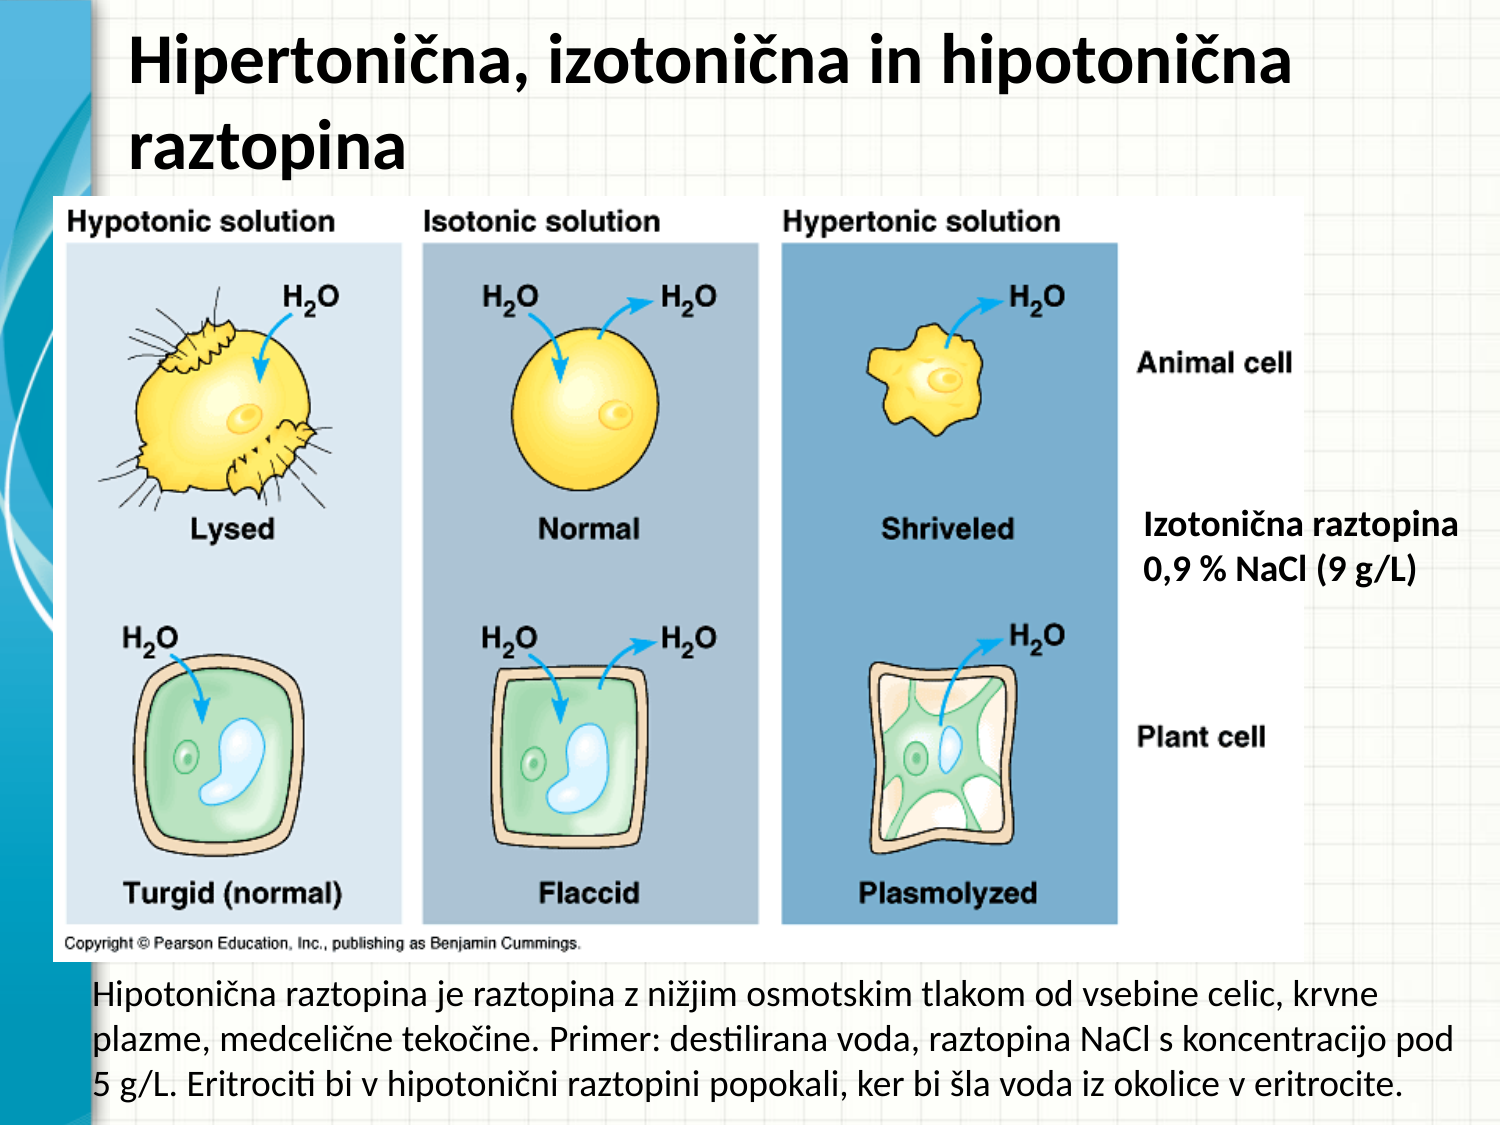

# Hipertonična, izotonična in hipotonična raztopina
Izotonična raztopina 0,9 % NaCl (9 g/L)
Hipotonična raztopina je raztopina z nižjim osmotskim tlakom od vsebine celic, krvne plazme, medcelične tekočine. Primer: destilirana voda, raztopina NaCl s koncentracijo pod 5 g/L. Eritrociti bi v hipotonični raztopini popokali, ker bi šla voda iz okolice v eritrocite.